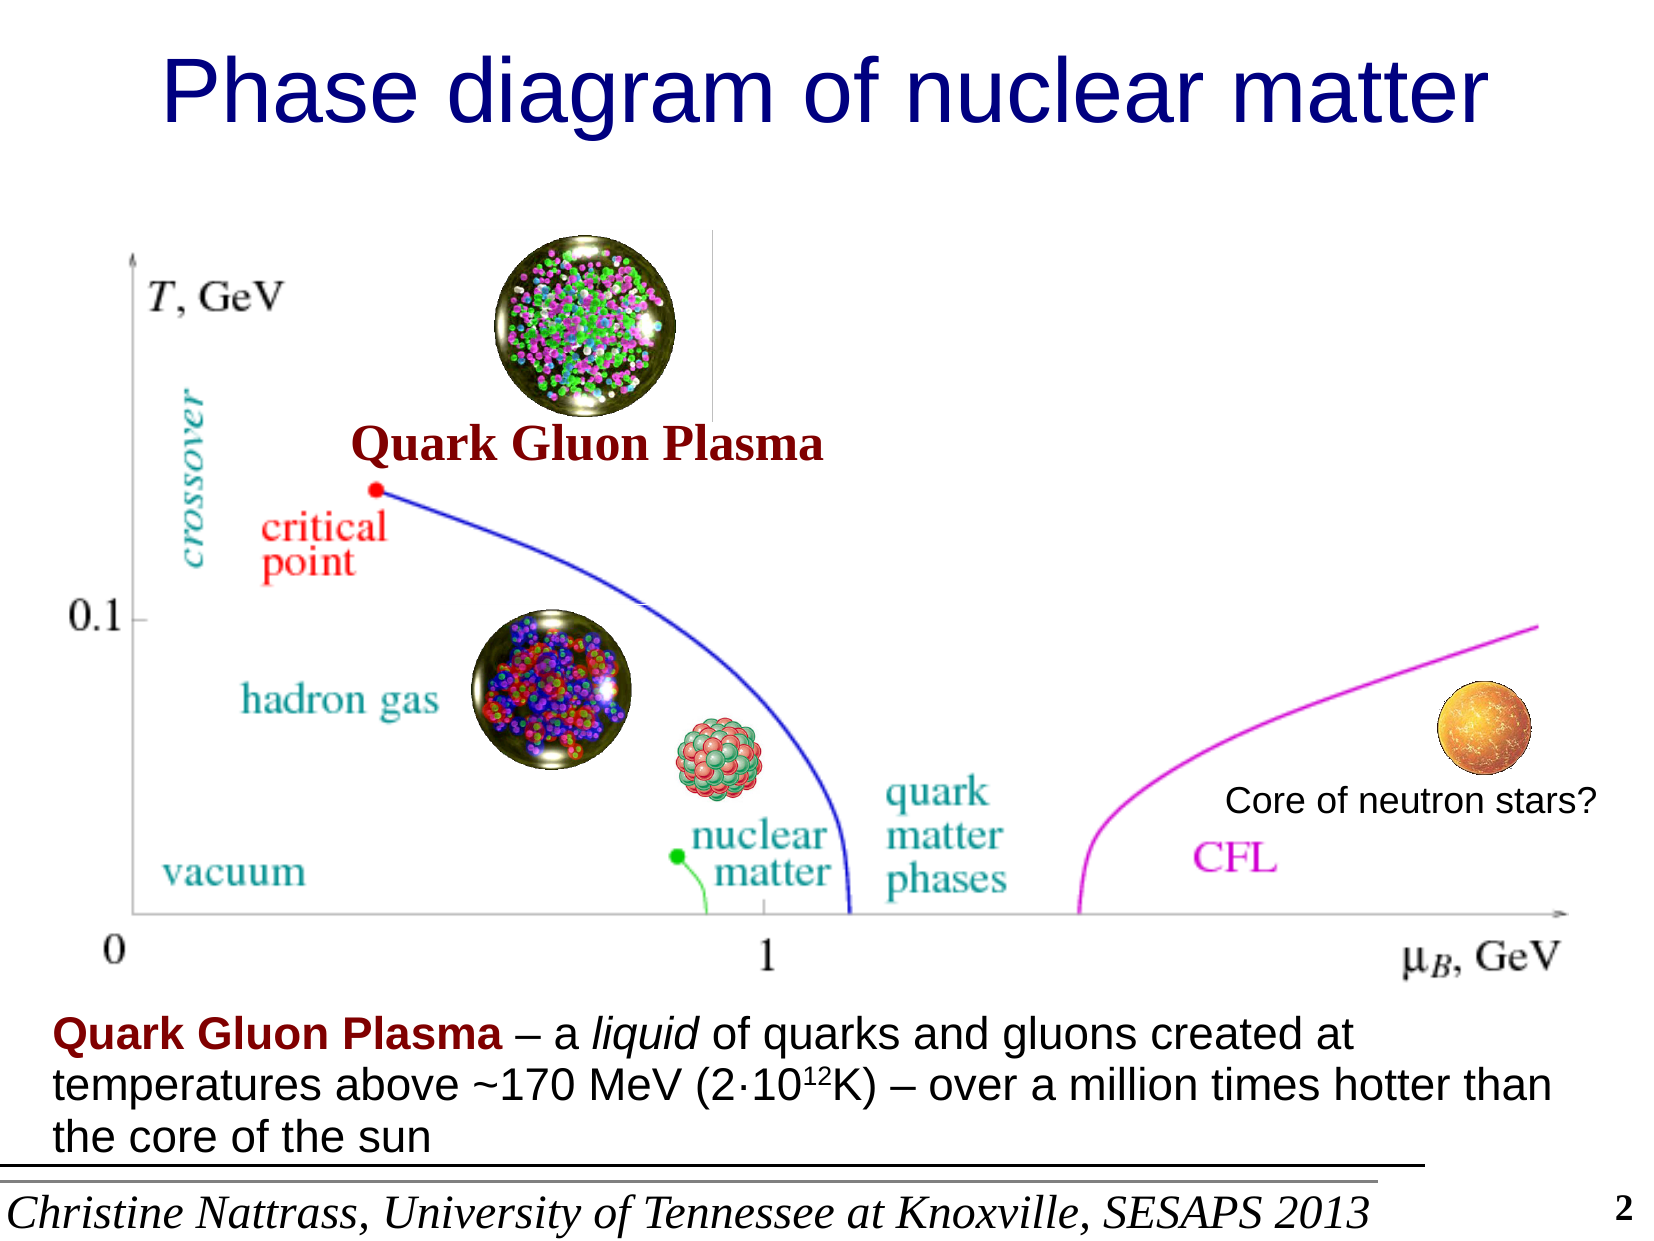

# Phase diagram of nuclear matter
Quark Gluon Plasma
Core of neutron stars?
Quark Gluon Plasma – a liquid of quarks and gluons created at temperatures above ~170 MeV (2·1012K) – over a million times hotter than the core of the sun